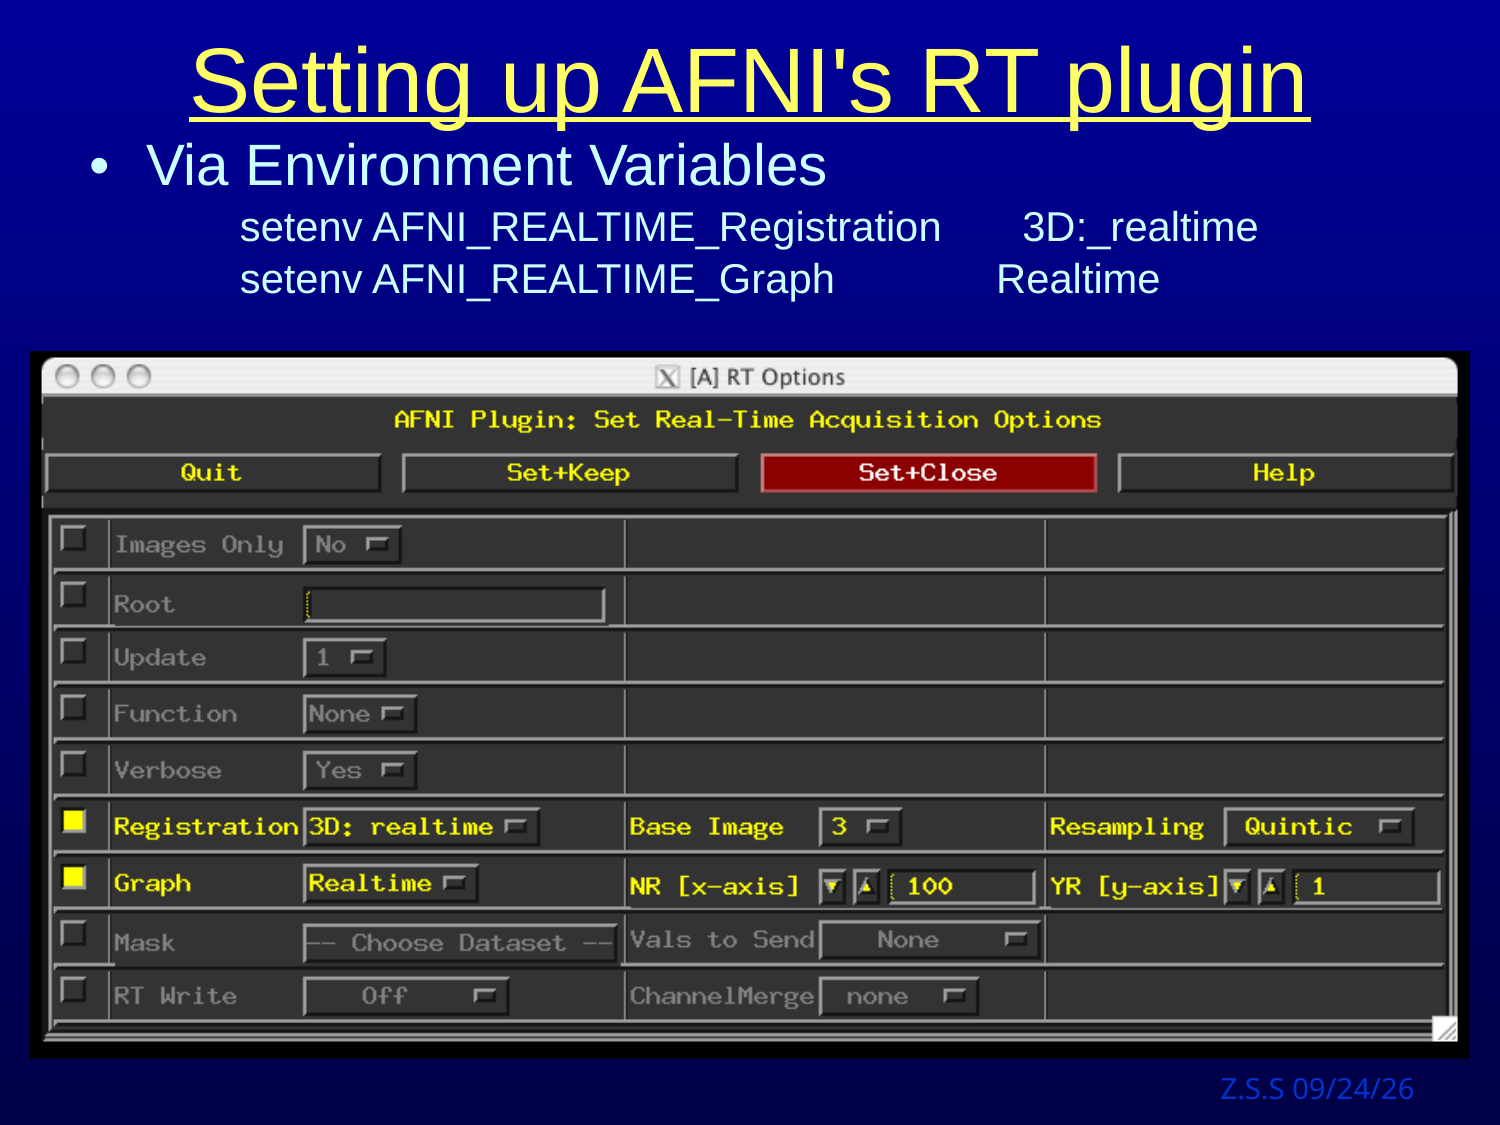

# Setting up AFNI's RT plugin
Via Environment Variables
setenv AFNI_REALTIME_Registration 3D:_realtime
setenv AFNI_REALTIME_Graph Realtime